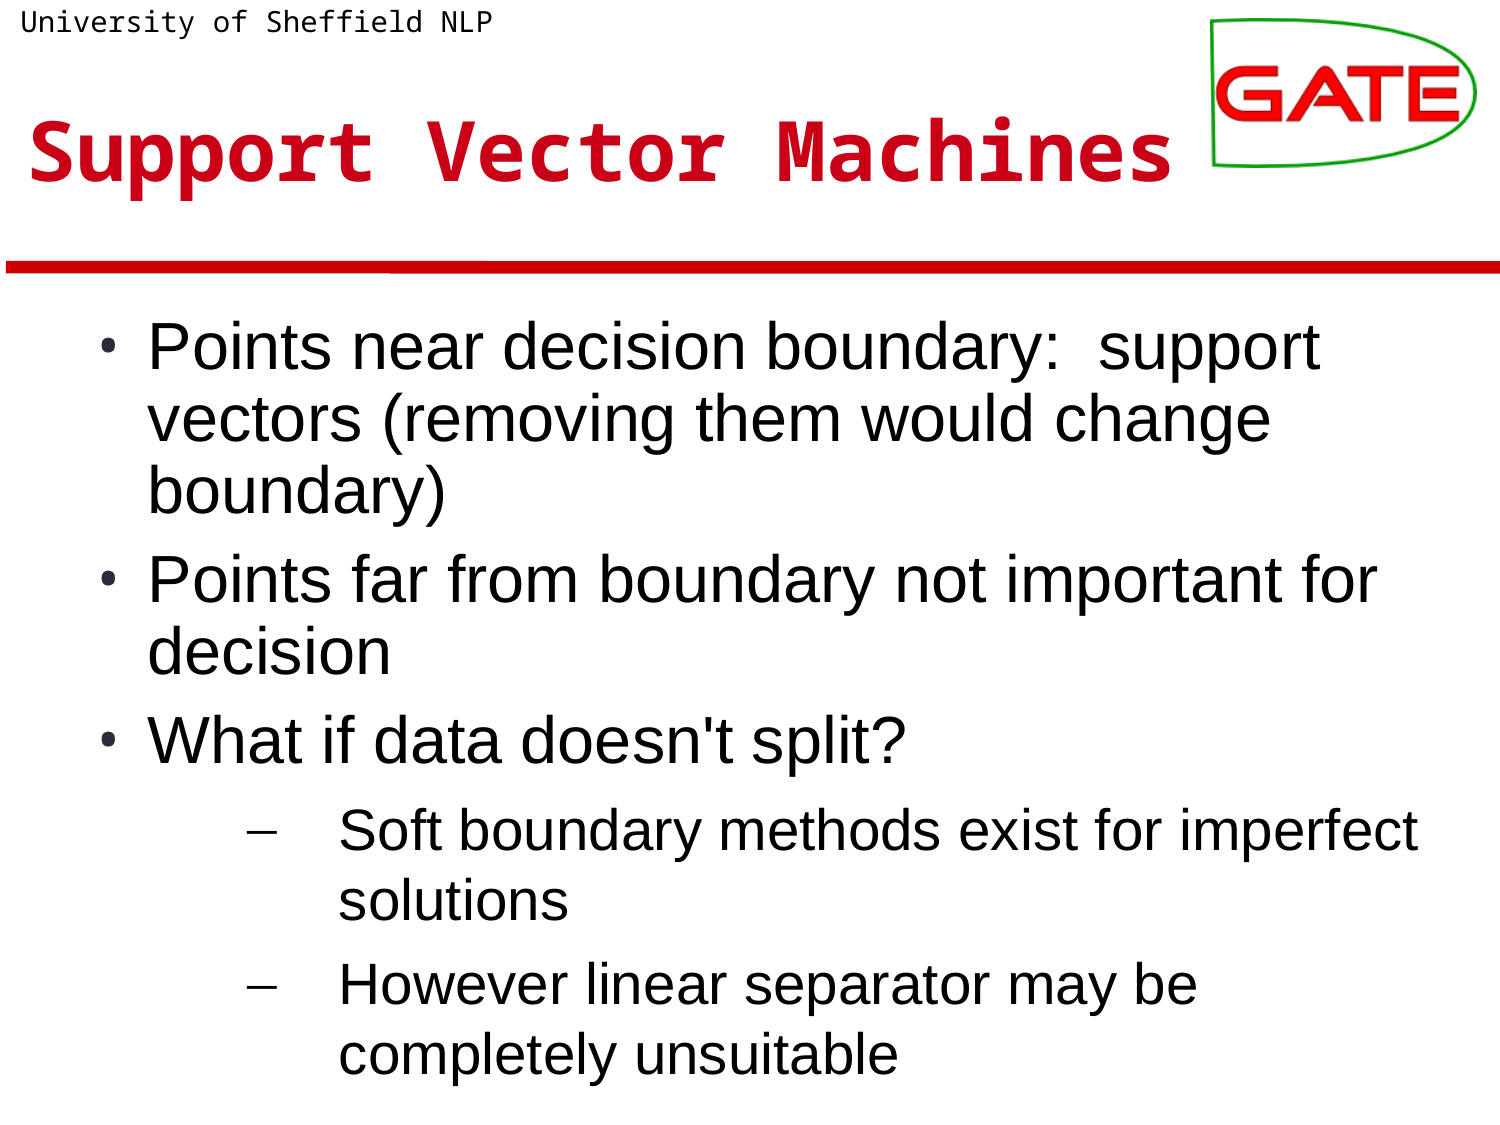

# Support Vector Machines
Points near decision boundary: support vectors (removing them would change boundary)
Points far from boundary not important for decision
What if data doesn't split?
Soft boundary methods exist for imperfect solutions
However linear separator may be completely unsuitable